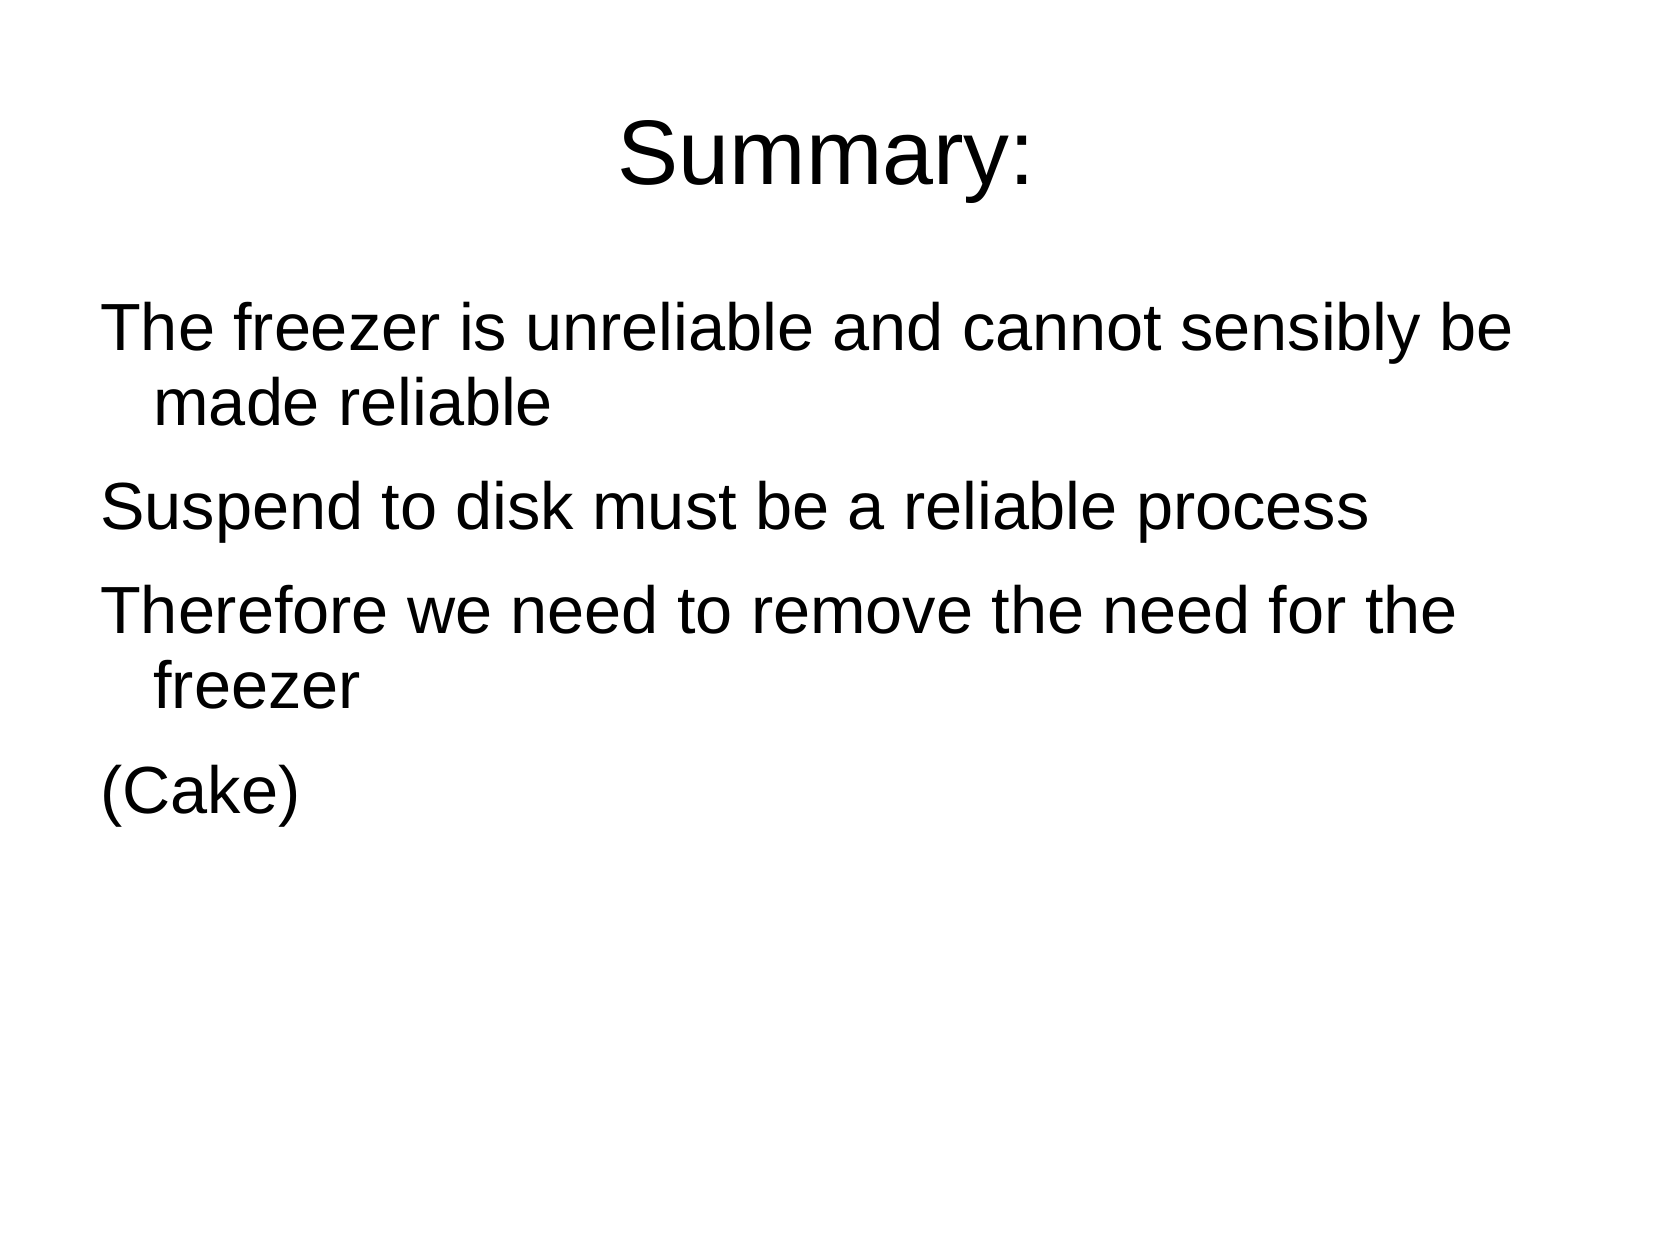

# Summary:
The freezer is unreliable and cannot sensibly be made reliable
Suspend to disk must be a reliable process
Therefore we need to remove the need for the freezer
(Cake)